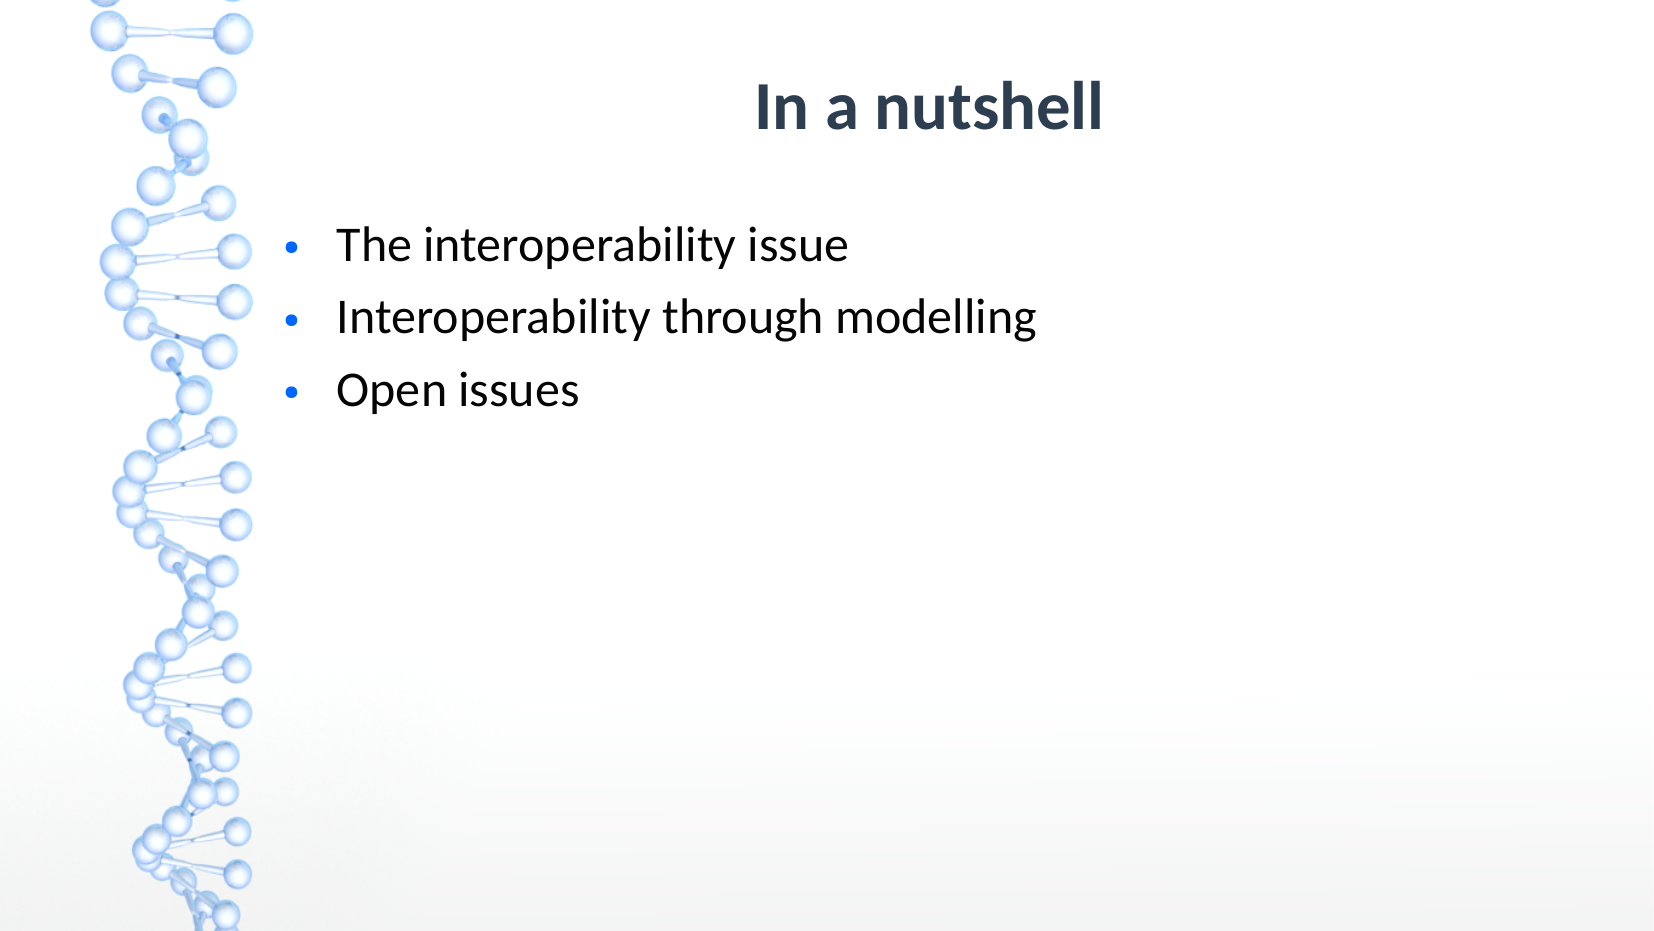

# In a nutshell
The interoperability issue
Interoperability through modelling
Open issues